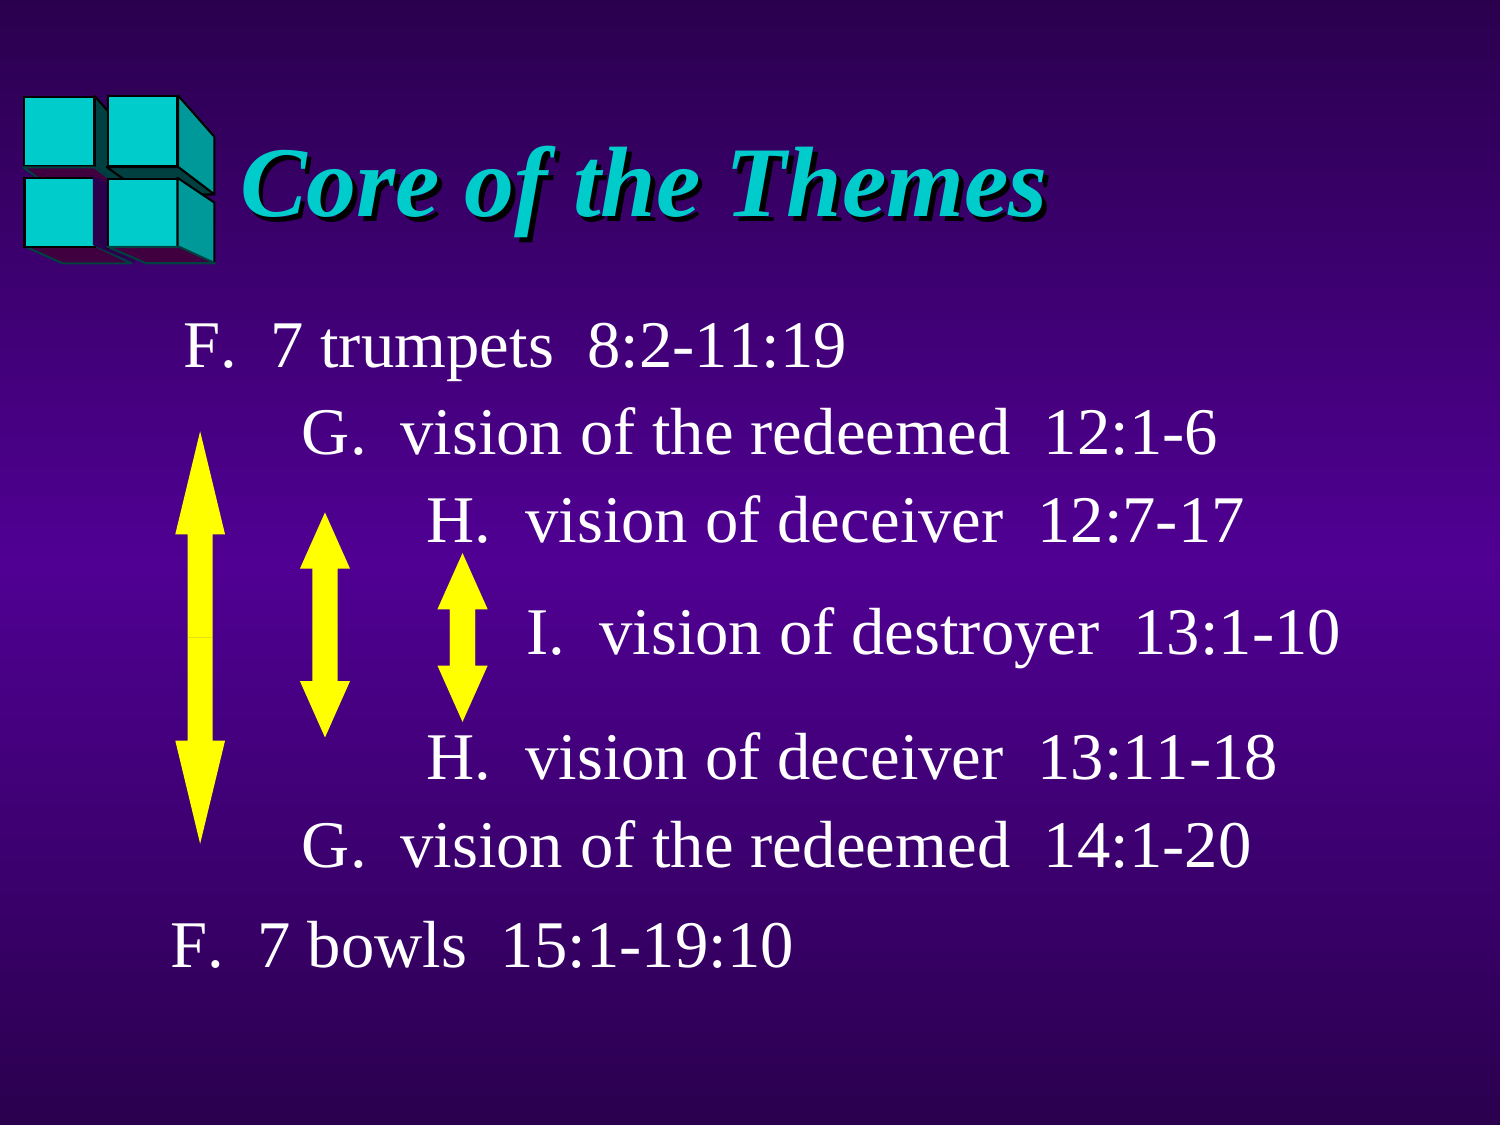

# Core of the Themes
F. 7 trumpets 8:2-11:19
F. 7 bowls 15:1-19:10
G. vision of the redeemed 12:1-6
G. vision of the redeemed 14:1-20
H. vision of deceiver 12:7-17
H. vision of deceiver 13:11-18
I. vision of destroyer 13:1-10